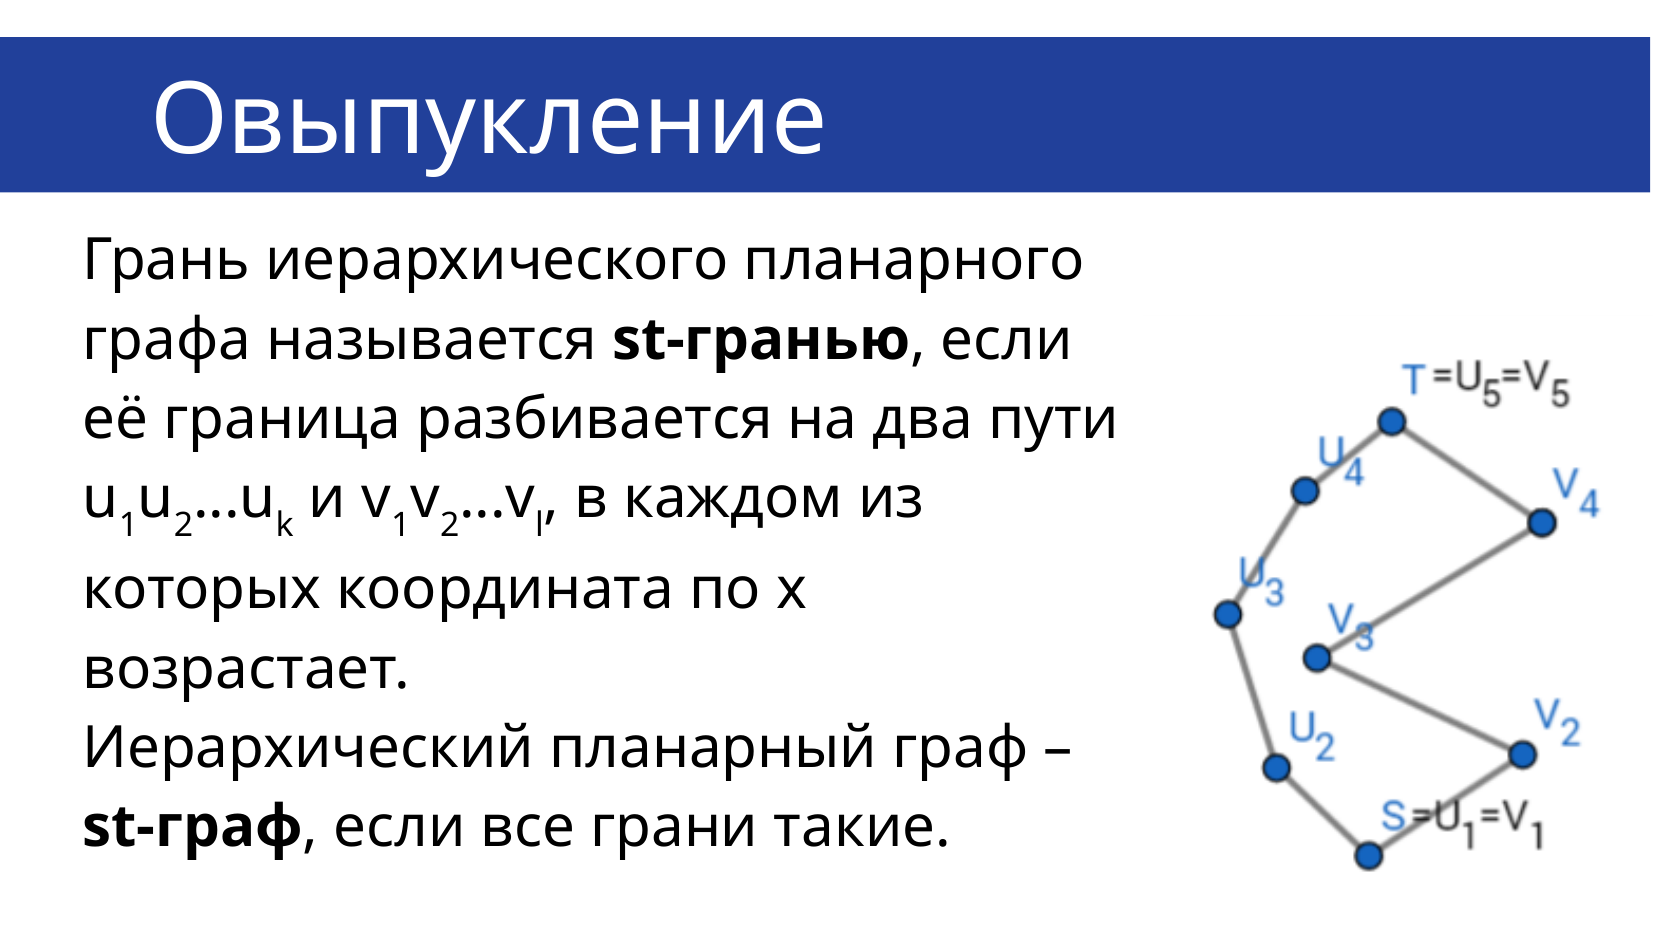

# Овыпукление
Грань иерархического планарного графа называется st-гранью, если её граница разбивается на два пути u1u2...uk и v1v2...vl, в каждом из которых координата по x возрастает.
Иерархический планарный граф – st-граф, если все грани такие.